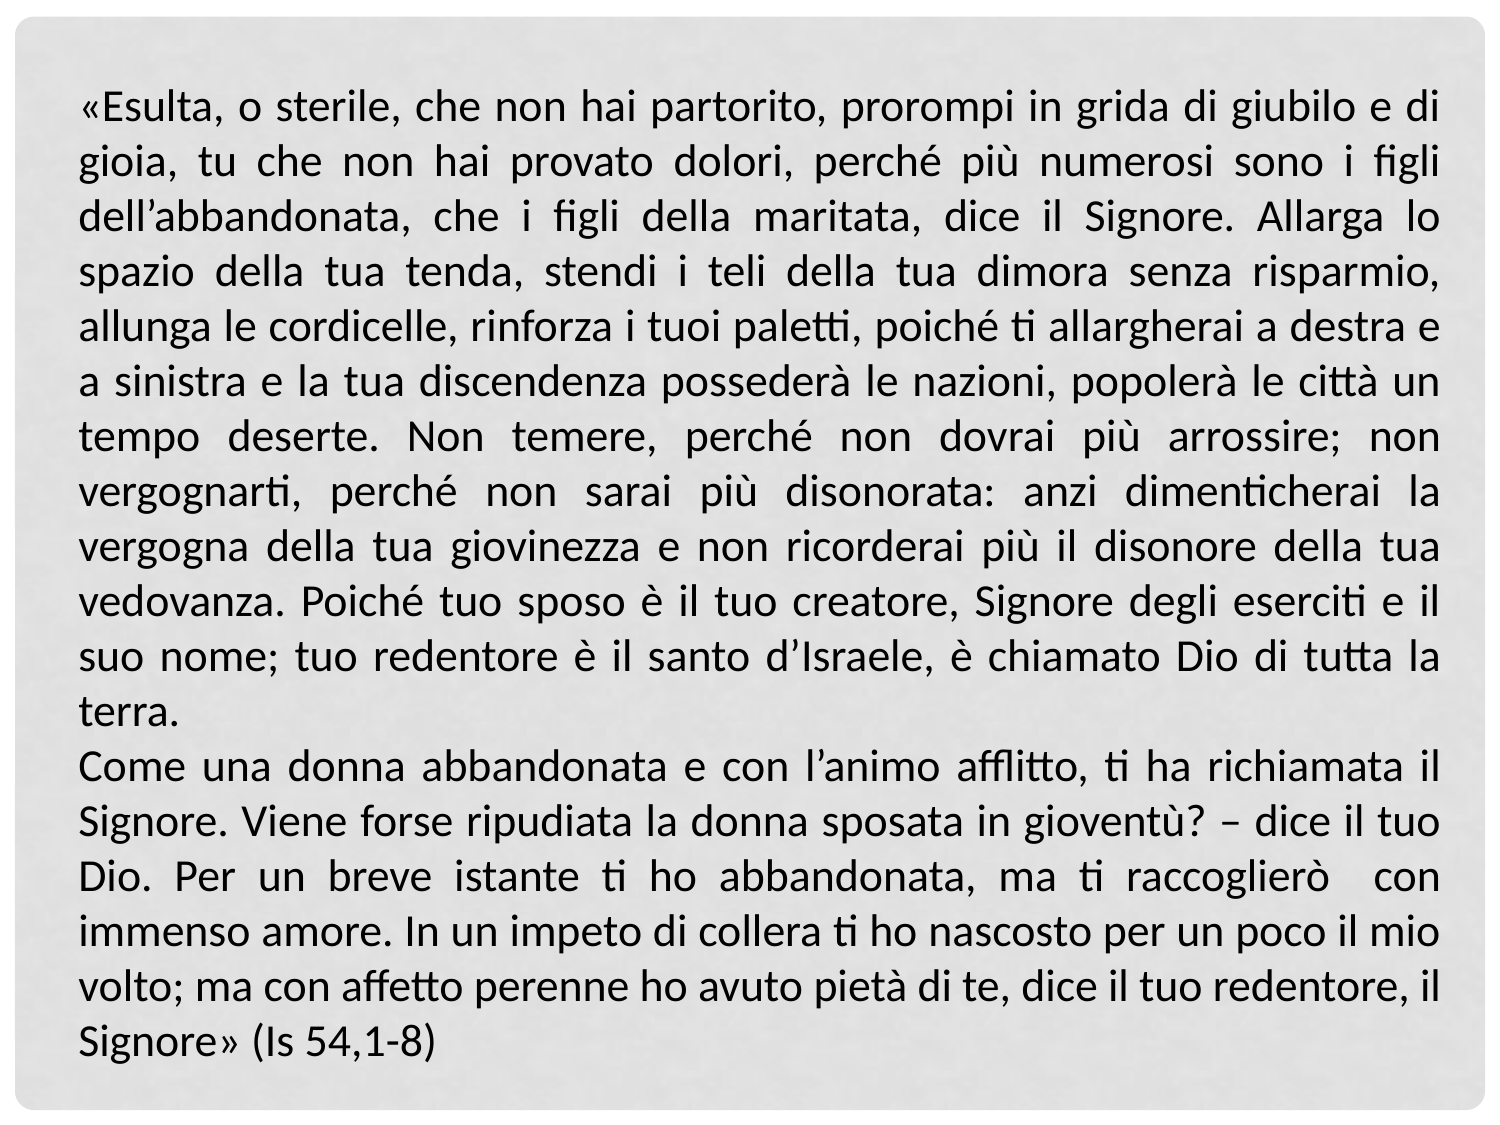

«Esulta, o sterile, che non hai partorito, prorompi in grida di giubilo e di gioia, tu che non hai provato dolori, perché più numerosi sono i figli dell’abbandonata, che i figli della maritata, dice il Signore. Allarga lo spazio della tua tenda, stendi i teli della tua dimora senza risparmio, allunga le cordicelle, rinforza i tuoi paletti, poiché ti allargherai a destra e a sinistra e la tua discendenza possederà le nazioni, popolerà le città un tempo deserte. Non temere, perché non dovrai più arrossire; non vergognarti, perché non sarai più disonorata: anzi dimenticherai la vergogna della tua giovinezza e non ricorderai più il disonore della tua vedovanza. Poiché tuo sposo è il tuo creatore, Signore degli eserciti e il suo nome; tuo redentore è il santo d’Israele, è chiamato Dio di tutta la terra.
Come una donna abbandonata e con l’animo afflitto, ti ha richiamata il Signore. Viene forse ripudiata la donna sposata in gioventù? – dice il tuo Dio. Per un breve istante ti ho abbandonata, ma ti raccoglierò con immenso amore. In un impeto di collera ti ho nascosto per un poco il mio volto; ma con affetto perenne ho avuto pietà di te, dice il tuo redentore, il Signore» (Is 54,1-8)